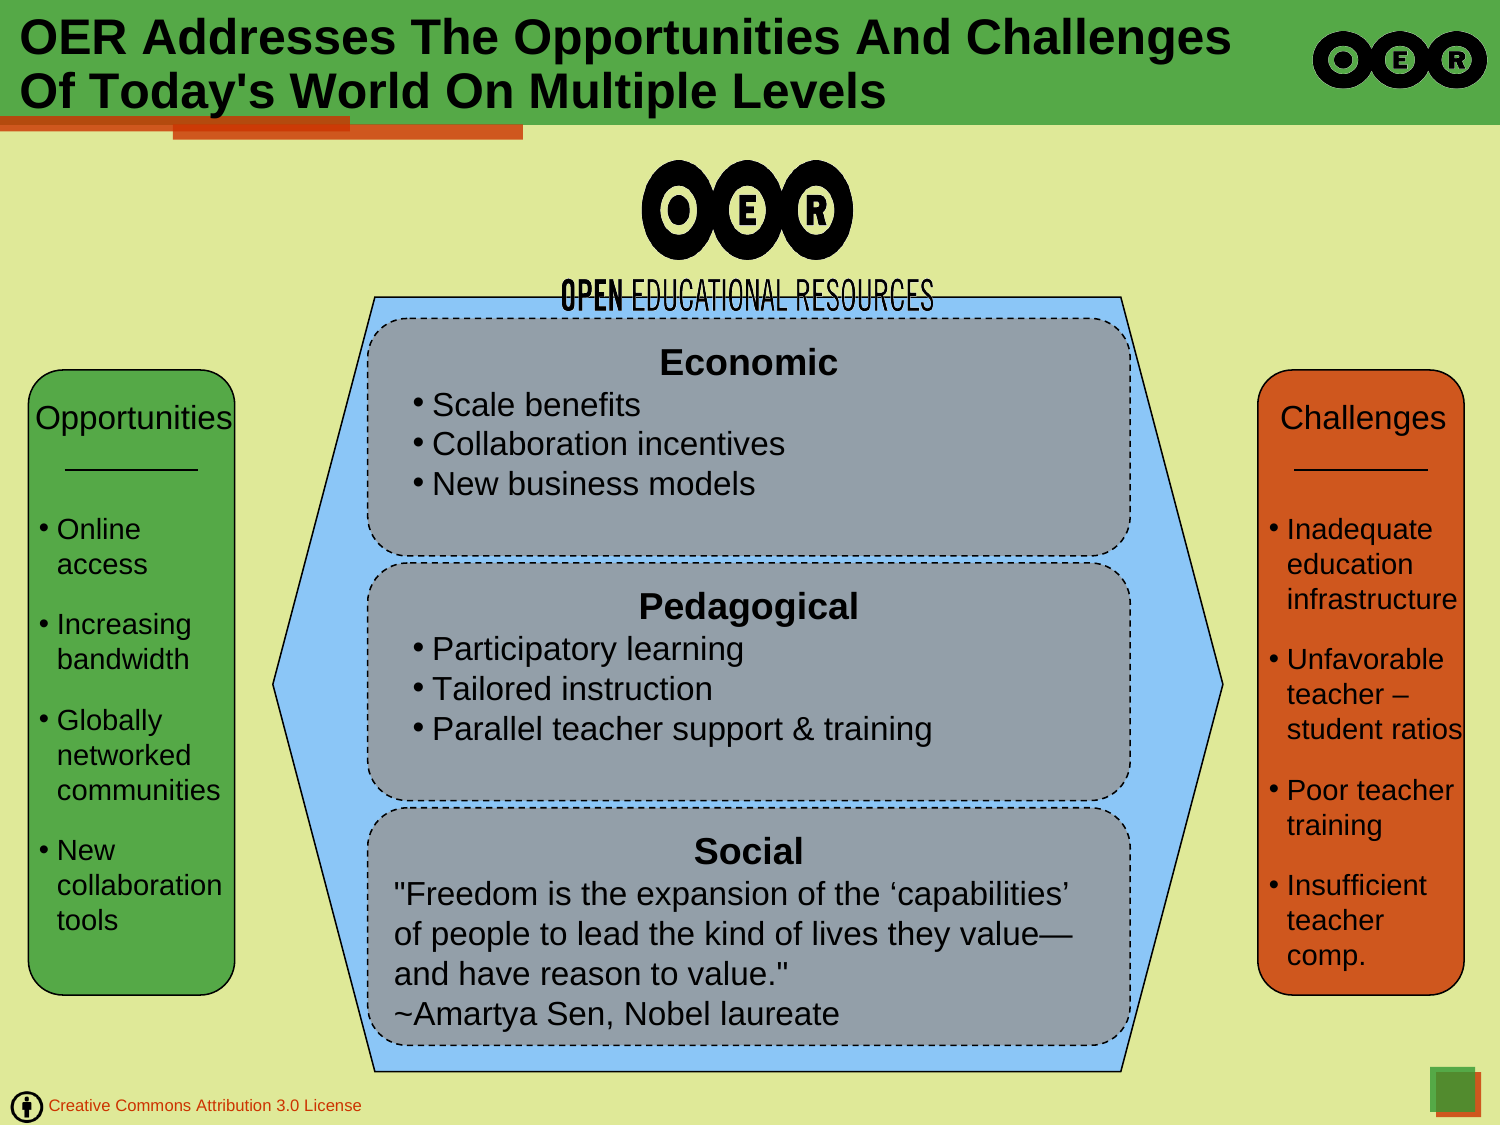

OER Addresses The Opportunities And Challenges Of Today's World On Multiple Levels
Economic
Scale benefits
Collaboration incentives
New business models
Pedagogical
Participatory learning
Tailored instruction
Parallel teacher support & training
Social
"Freedom is the expansion of the ‘capabilities’ of people to lead the kind of lives they value—and have reason to value."
~Amartya Sen, Nobel laureate
Opportunities
Online access
Increasing bandwidth
Globally networked communities
New collaboration tools
Challenges
Inadequate education infrastructure
Unfavorable teacher – student ratios
Poor teacher training
Insufficient teacher comp.